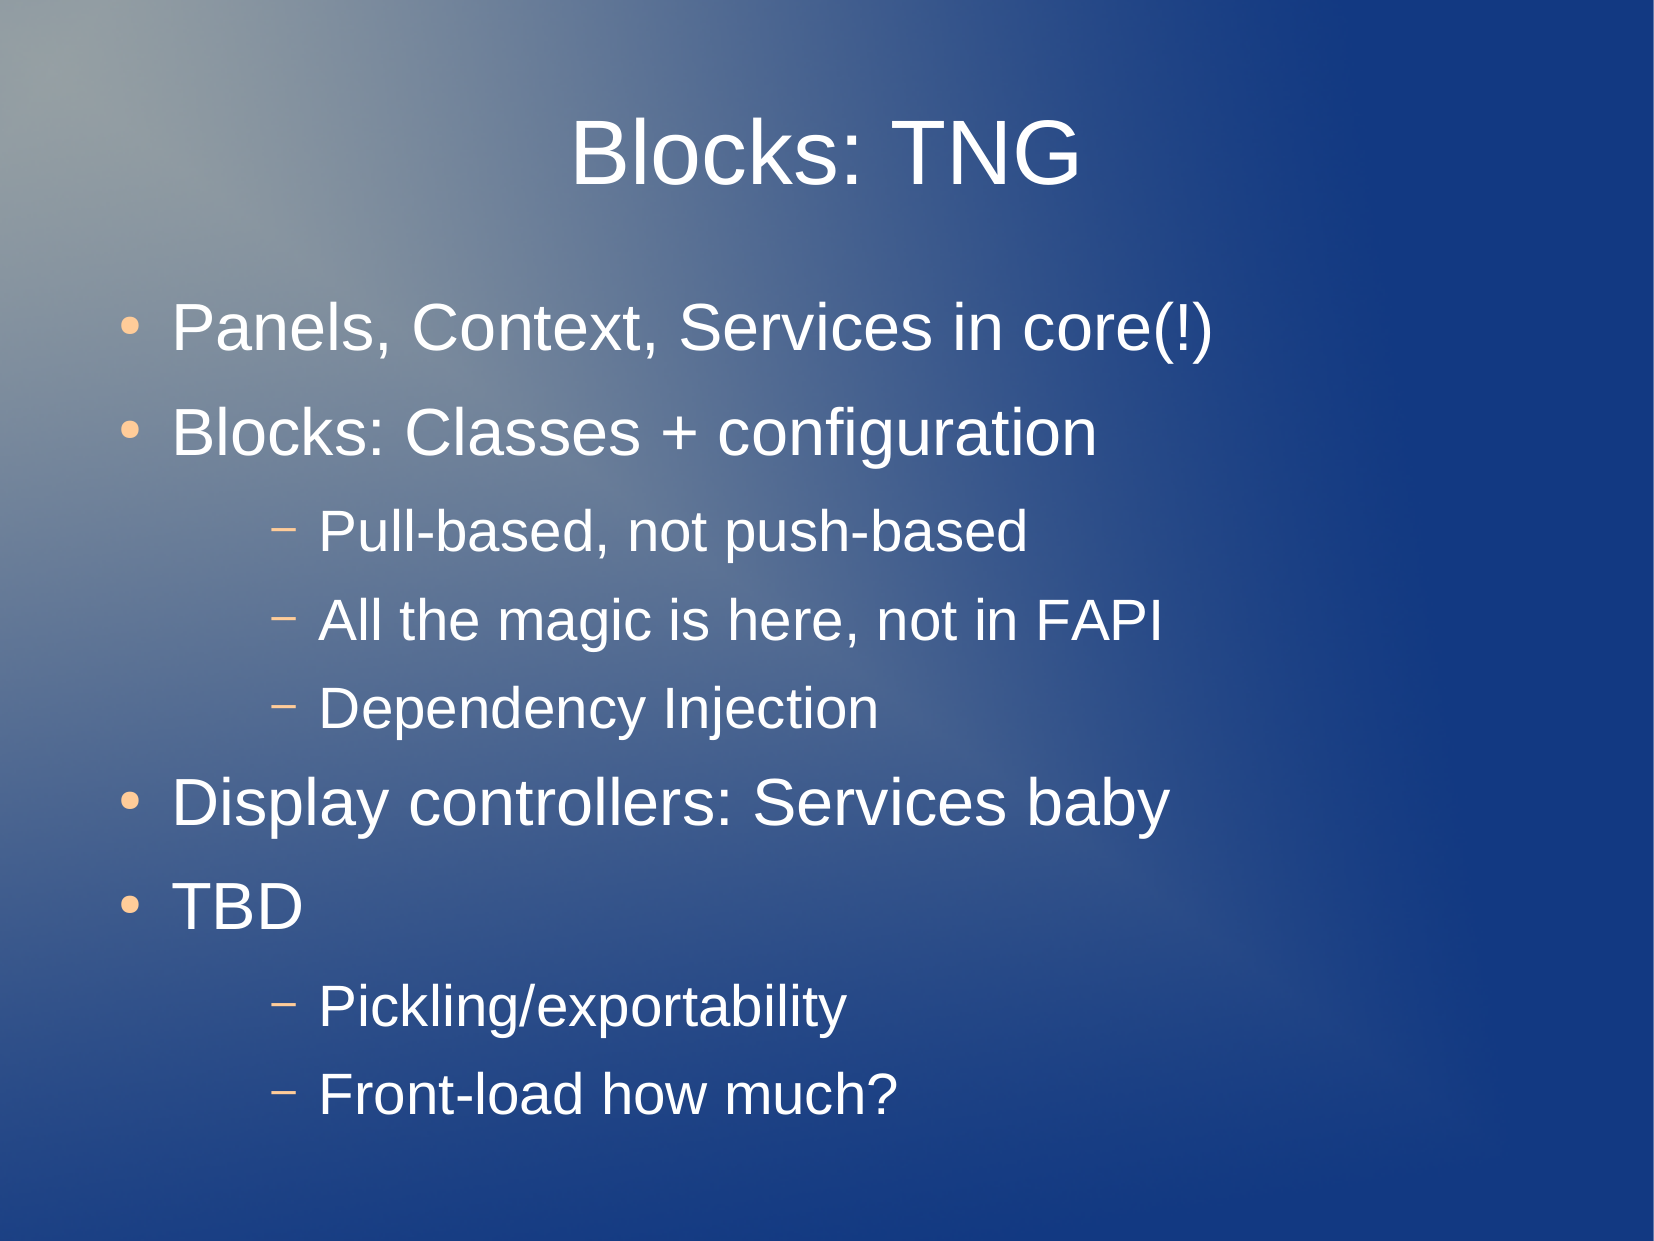

# Blocks: TNG
Panels, Context, Services in core(!)
Blocks: Classes + configuration
Pull-based, not push-based
All the magic is here, not in FAPI
Dependency Injection
Display controllers: Services baby
TBD
Pickling/exportability
Front-load how much?